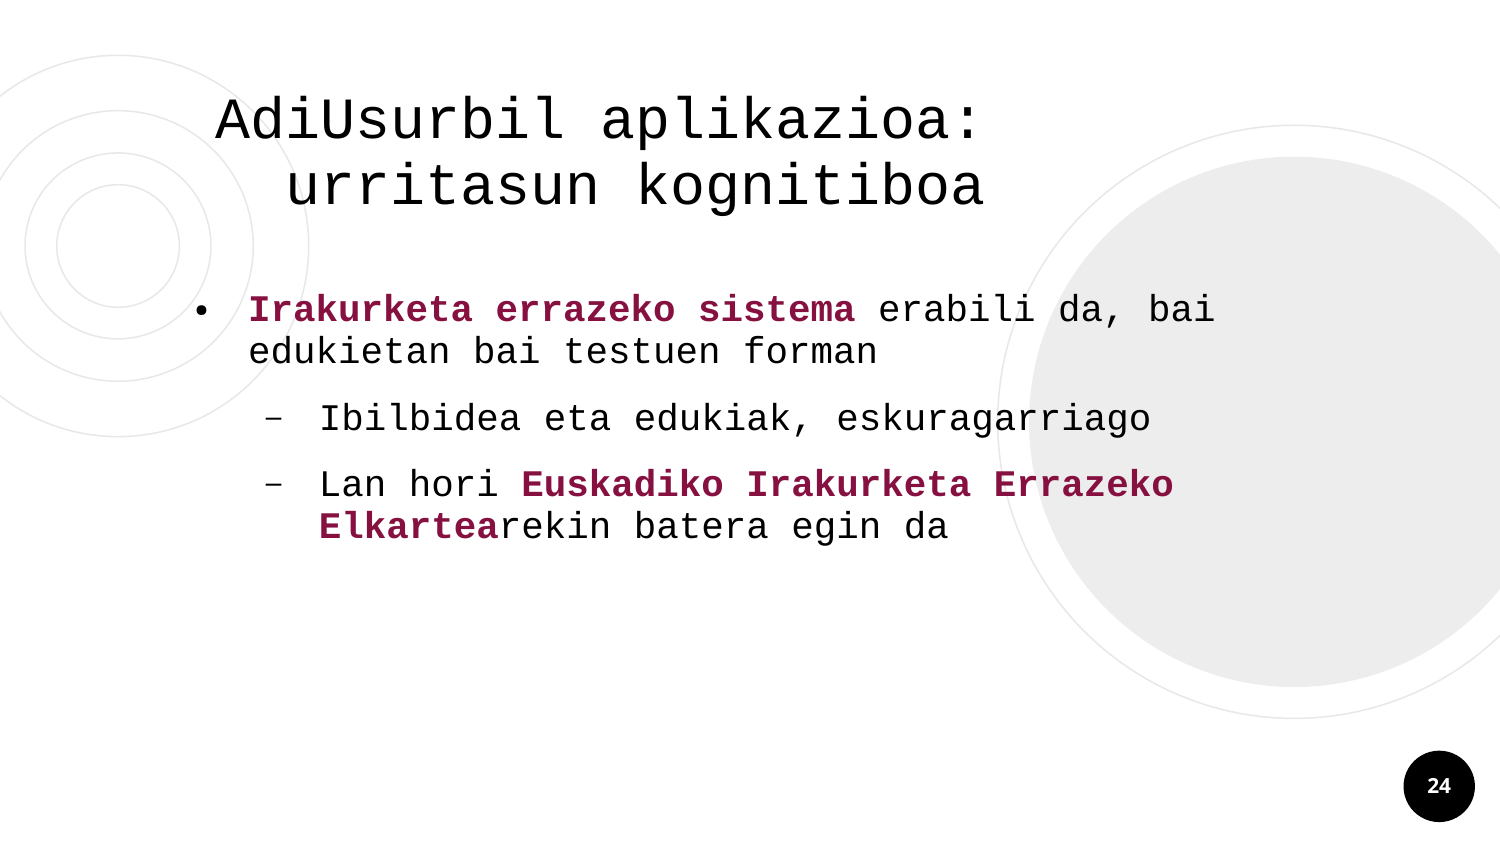

AdiUsurbil aplikazioa:
 urritasun kognitiboa
# Irakurketa errazeko sistema erabili da, bai edukietan bai testuen forman
Ibilbidea eta edukiak, eskuragarriago
Lan hori Euskadiko Irakurketa Errazeko Elkartearekin batera egin da